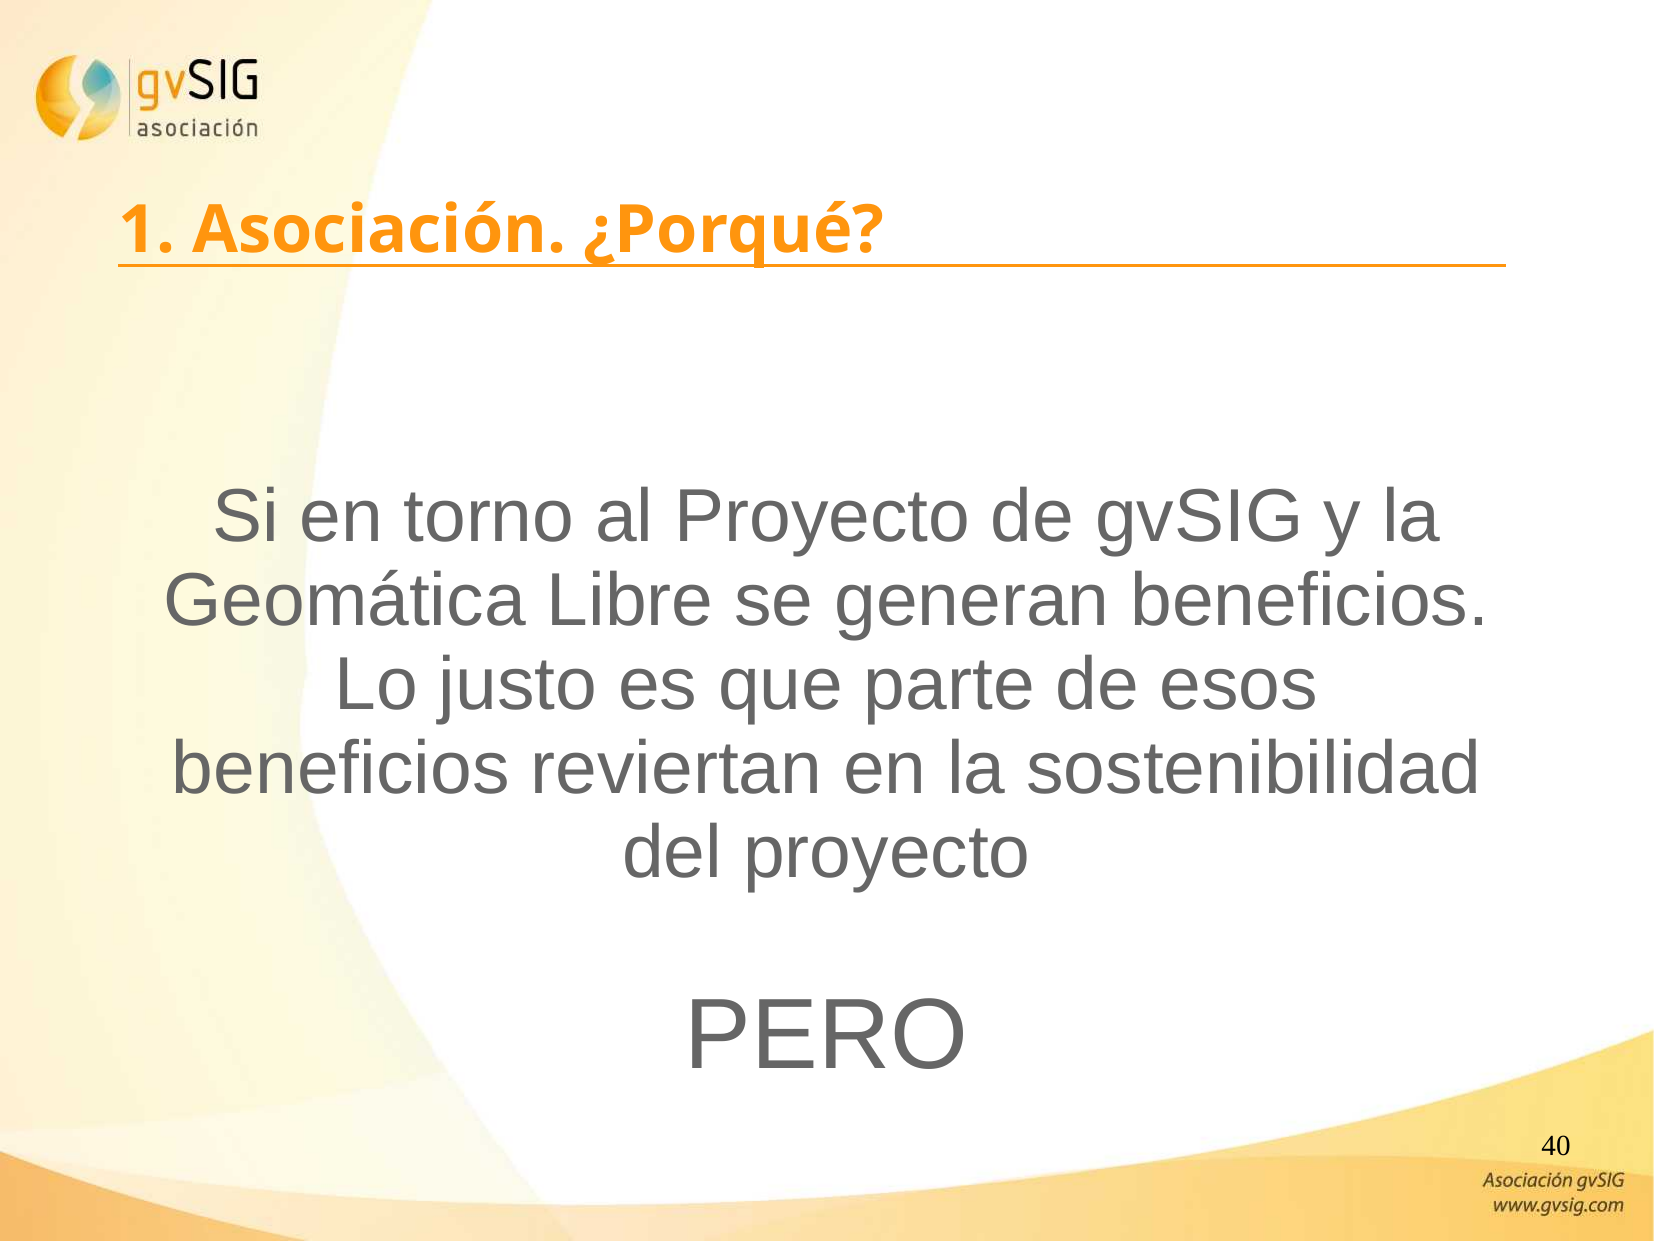

# 1. Asociación. ¿Porqué?
Si en torno al Proyecto de gvSIG y la Geomática Libre se generan beneficios. Lo justo es que parte de esos beneficios reviertan en la sostenibilidad del proyecto
PERO
40